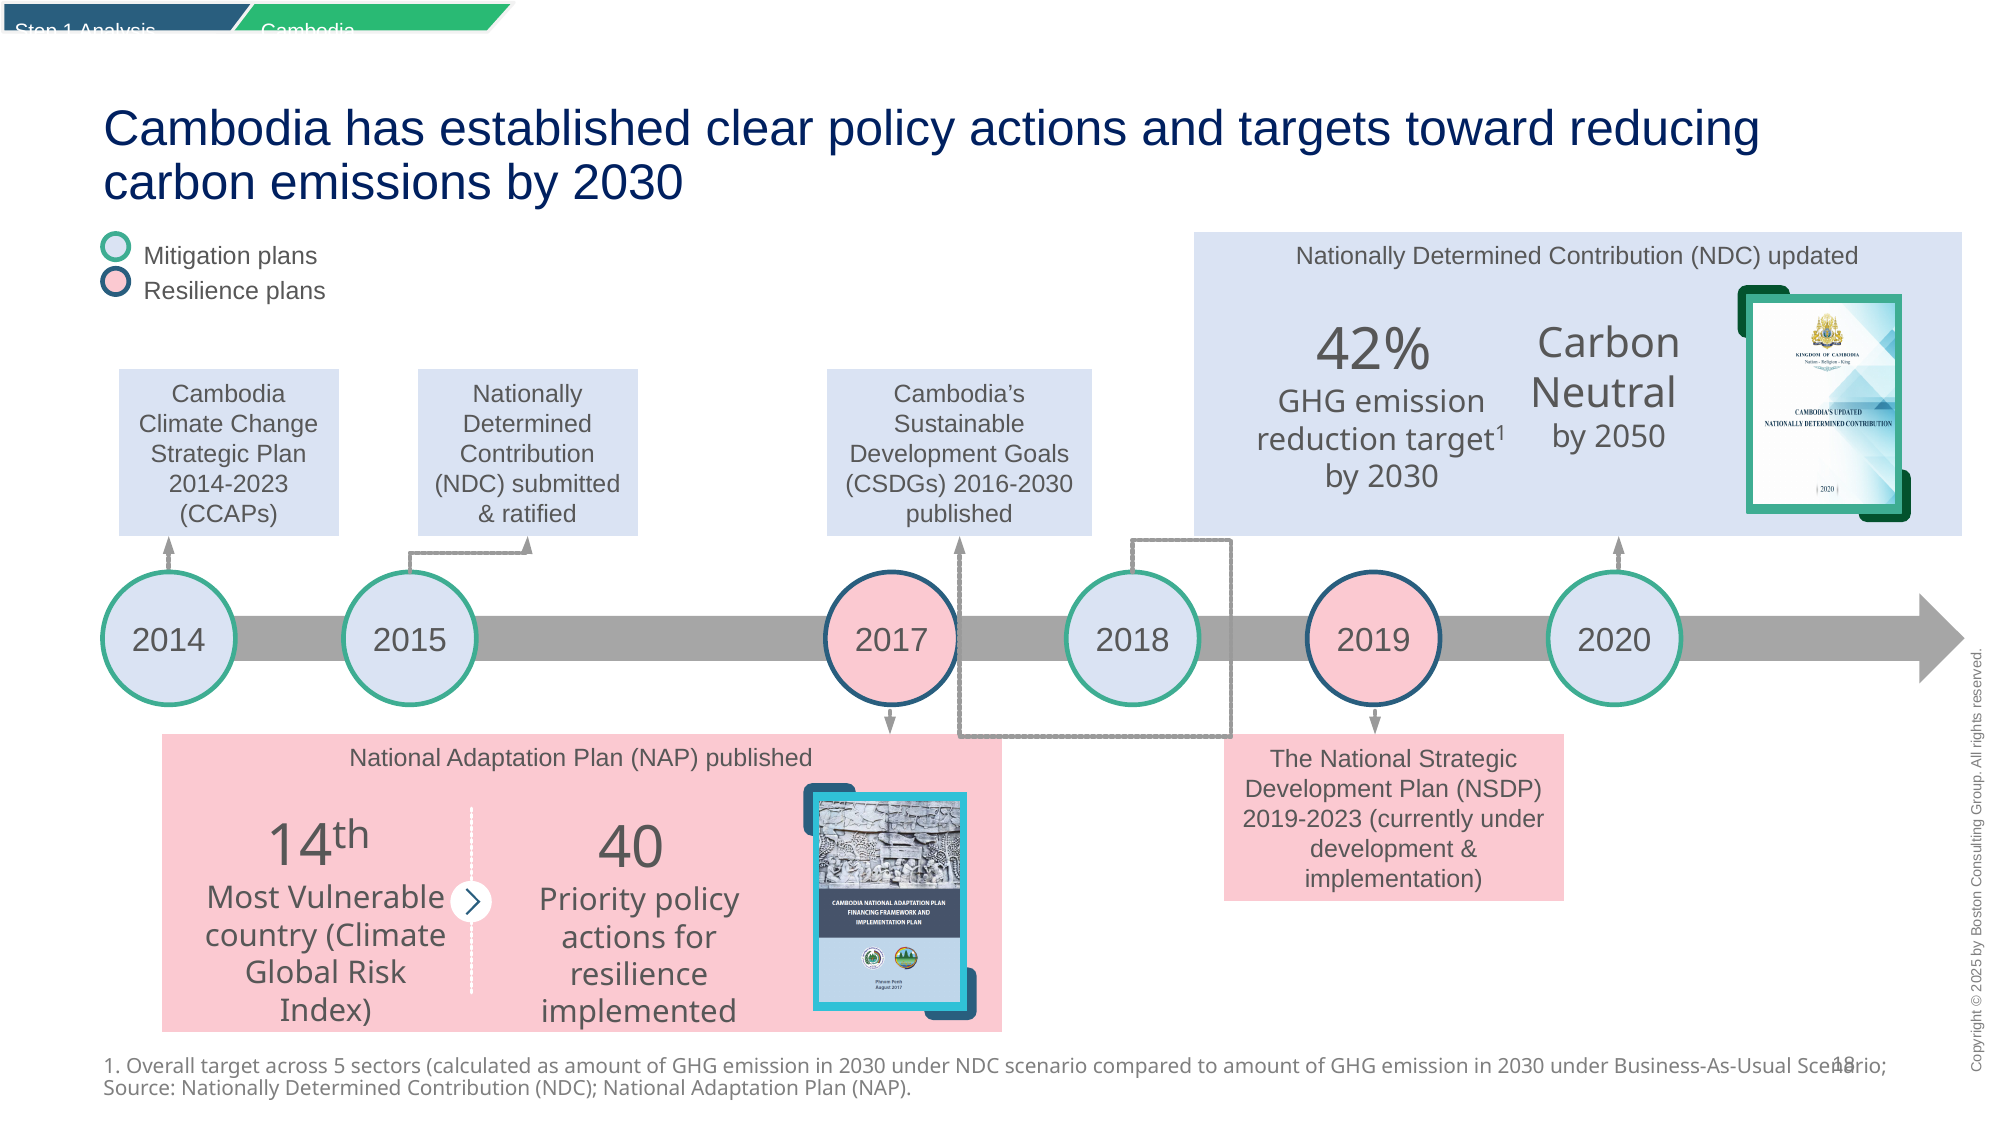

Step 1 Analysis
Cambodia
# Cambodia has established clear policy actions and targets toward reducing carbon emissions by 2030
Mitigation plans
Resilience plans
Nationally Determined Contribution (NDC) updated
42%
GHG emission reduction target1 by 2030
Carbon Neutral
by 2050
Cambodia Climate Change Strategic Plan 2014-2023 (CCAPs)
Nationally Determined Contribution (NDC) submitted & ratified
Cambodia’s Sustainable Development Goals (CSDGs) 2016-2030 published
2014
2015
2017
2018
2019
2020
National Adaptation Plan (NAP) published
The National Strategic Development Plan (NSDP) 2019-2023 (currently under
development & implementation)
14th
Most Vulnerable country (Climate Global Risk Index)
40
Priority policy actions for resilience implemented
1. Overall target across 5 sectors (calculated as amount of GHG emission in 2030 under NDC scenario compared to amount of GHG emission in 2030 under Business-As-Usual Scenario;
Source: Nationally Determined Contribution (NDC); National Adaptation Plan (NAP).